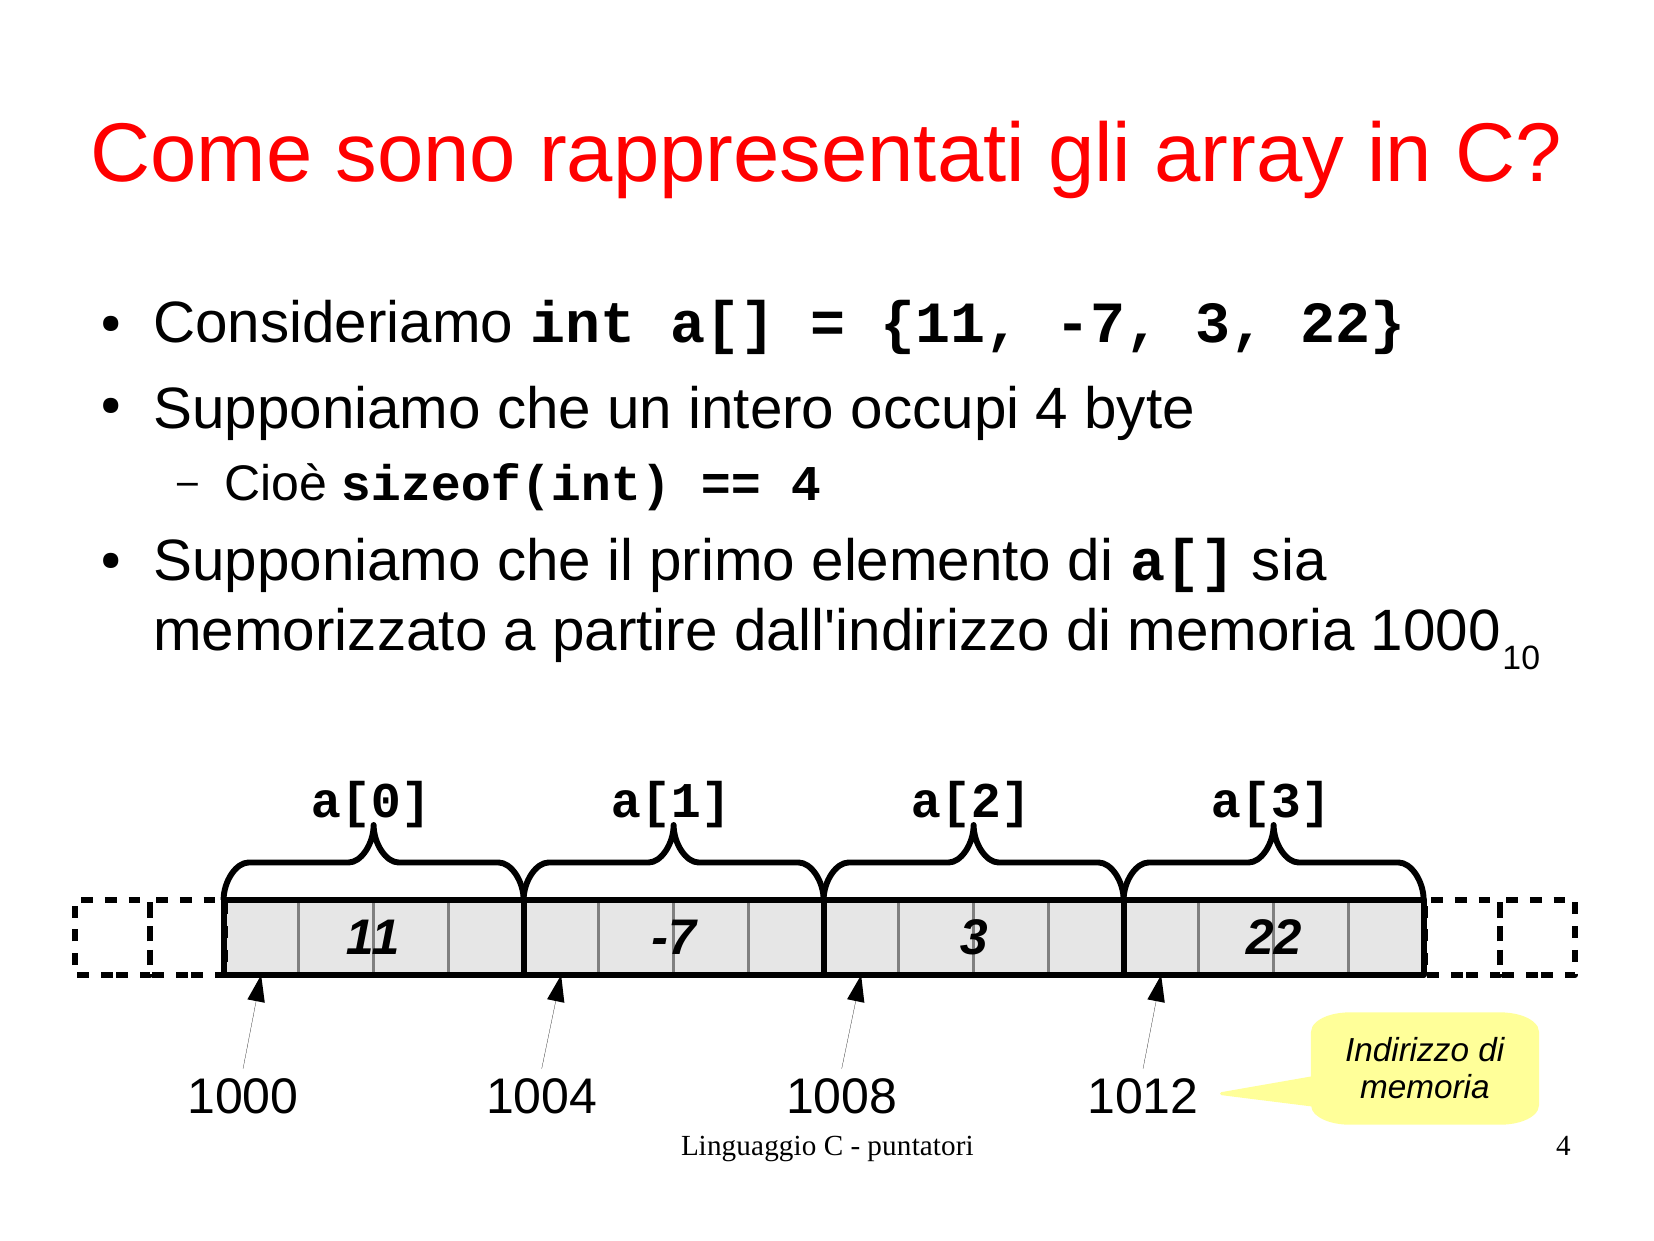

# Come sono rappresentati gli array in C?
Consideriamo int a[] = {11, -7, 3, 22}
Supponiamo che un intero occupi 4 byte
Cioè sizeof(int) == 4
Supponiamo che il primo elemento di a[] sia memorizzato a partire dall'indirizzo di memoria 100010
a[0]
a[1]
a[2]
a[3]
11
-7
3
22
Indirizzo di memoria
1000
1004
1008
1012
Linguaggio C - puntatori
4